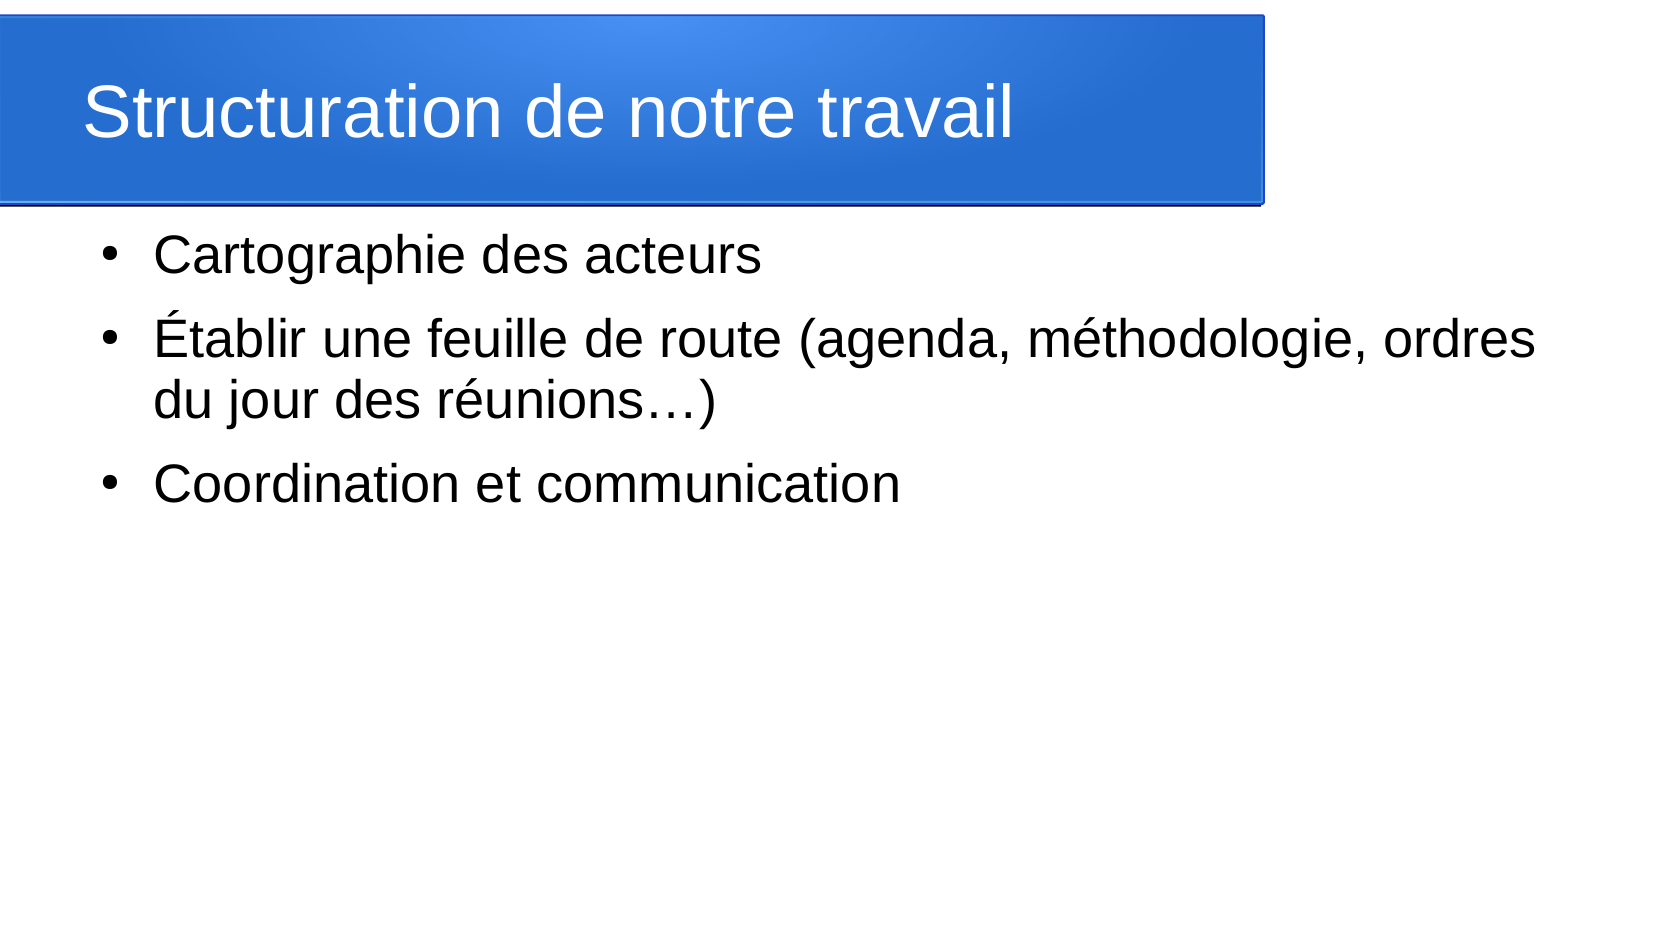

# Structuration de notre travail
Cartographie des acteurs
Établir une feuille de route (agenda, méthodologie, ordres du jour des réunions…)
Coordination et communication